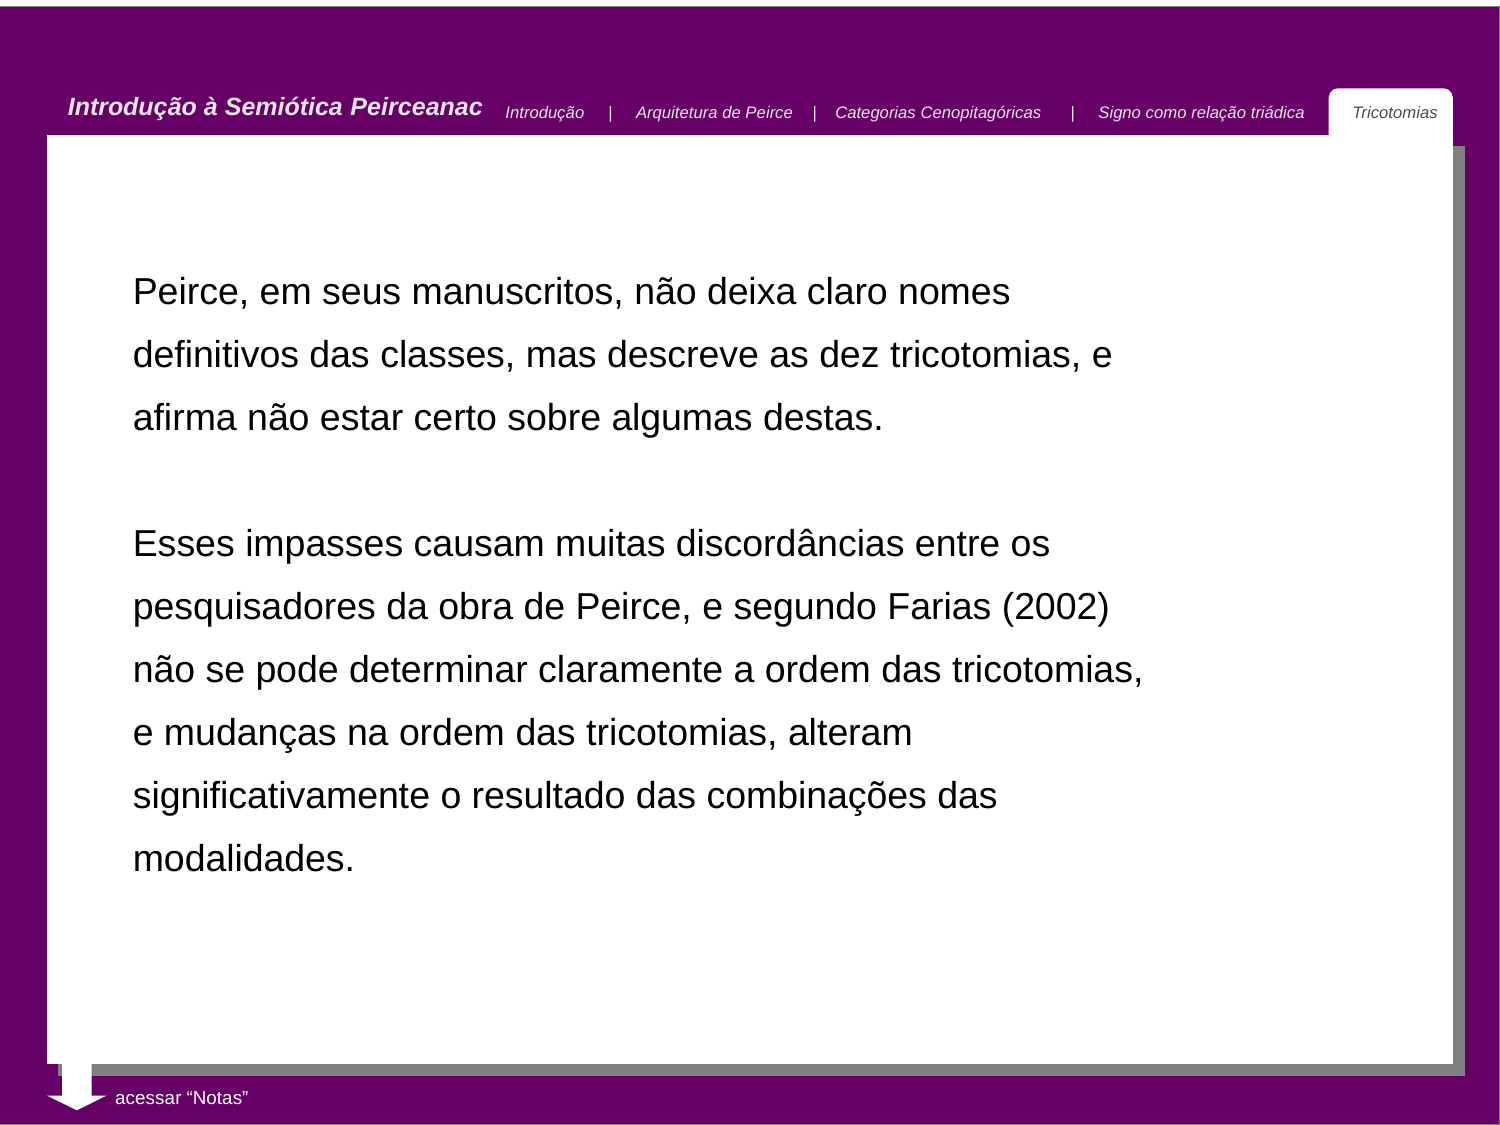

Peirce, em seus manuscritos, não deixa claro nomes definitivos das classes, mas descreve as dez tricotomias, e afirma não estar certo sobre algumas destas.
Esses impasses causam muitas discordâncias entre os pesquisadores da obra de Peirce, e segundo Farias (2002) não se pode determinar claramente a ordem das tricotomias, e mudanças na ordem das tricotomias, alteram significativamente o resultado das combinações das modalidades.
acessar “Notas”